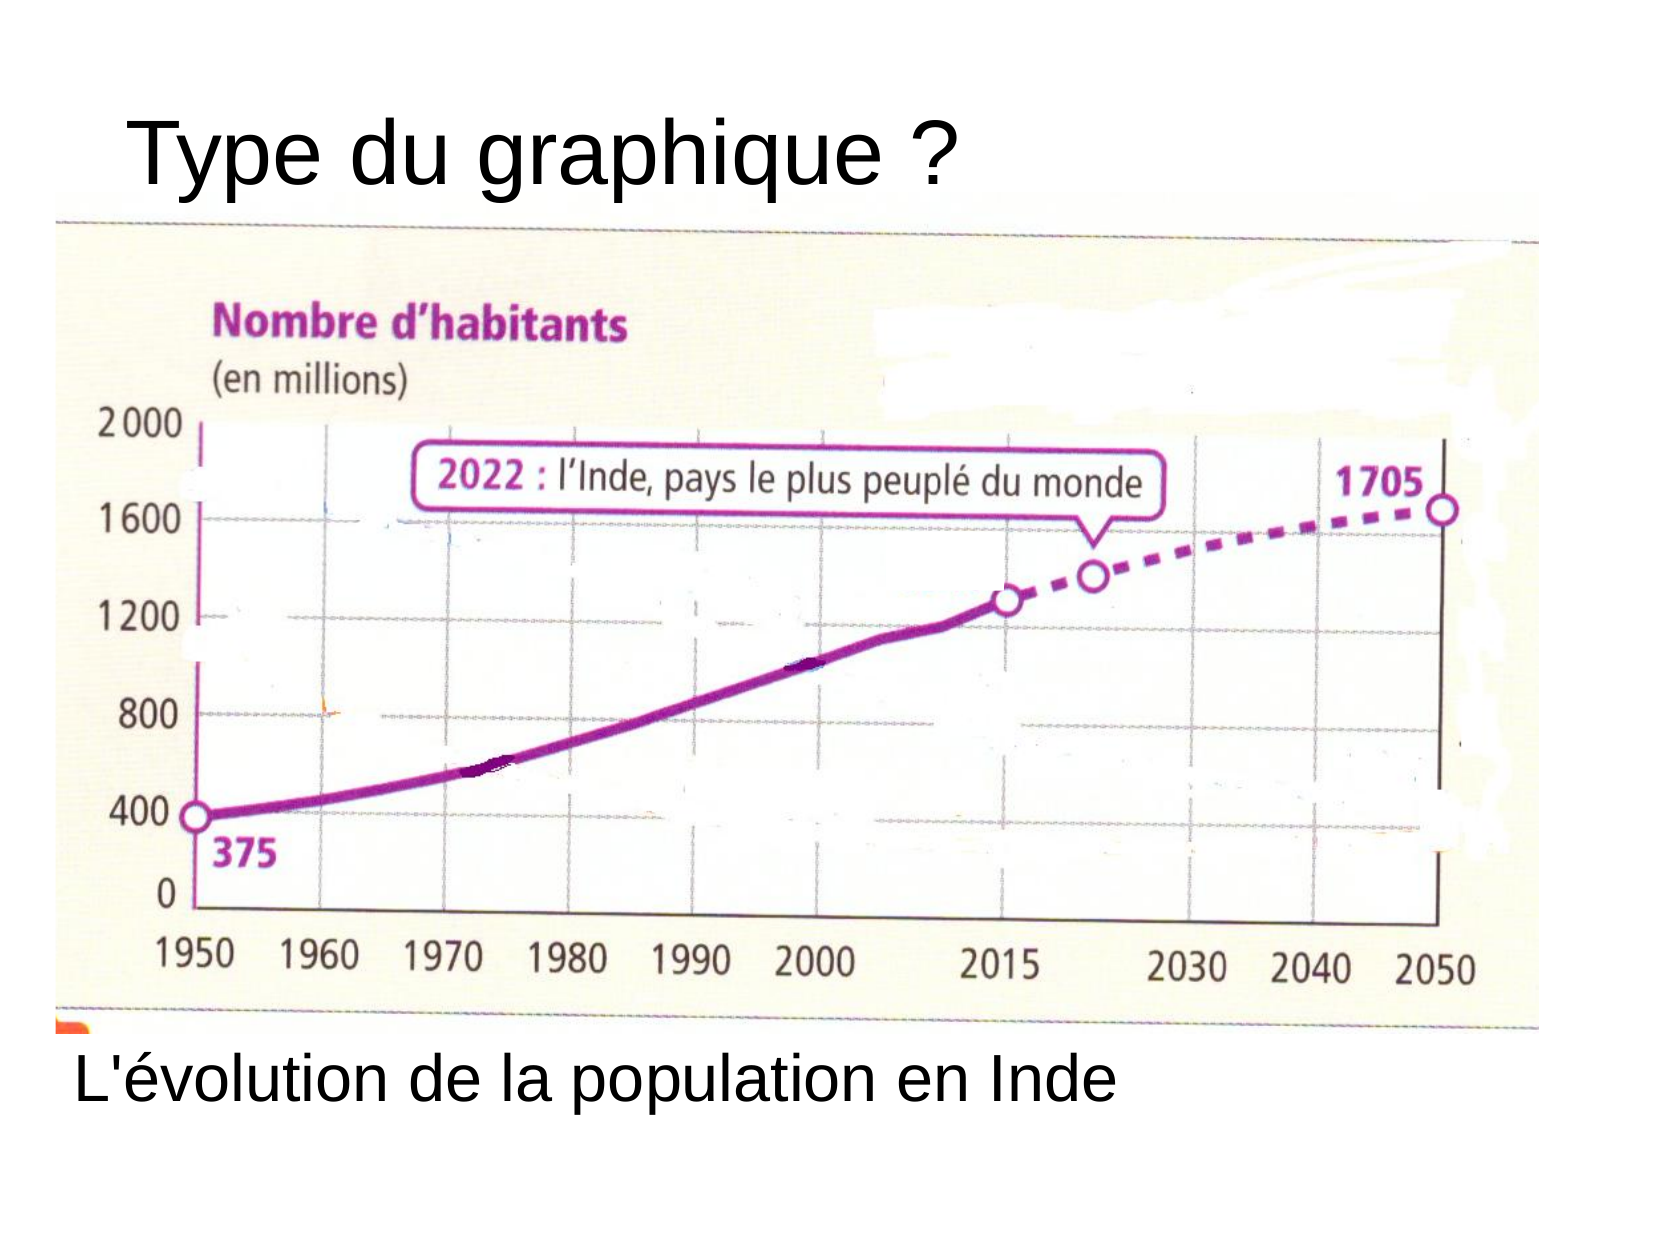

# Type du graphique ?
L'évolution de la population en Inde